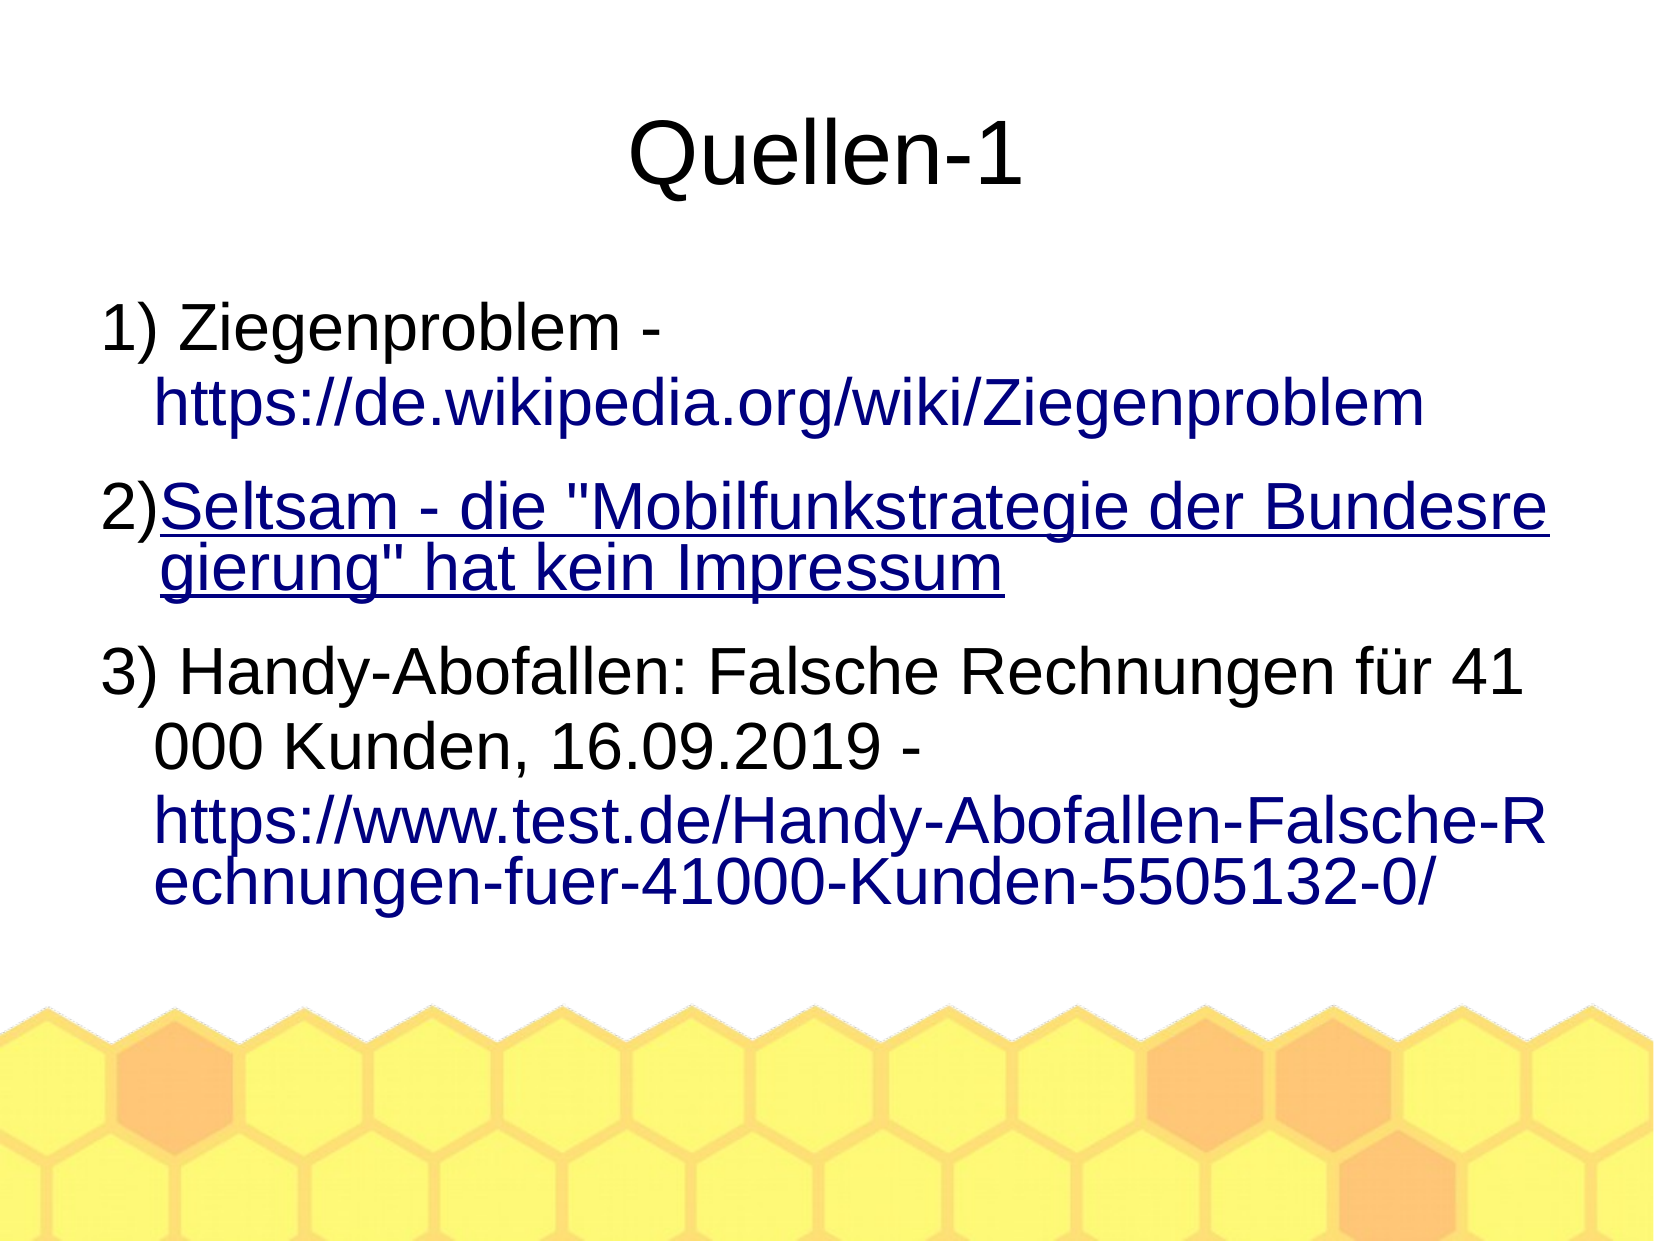

# Quellen-1
 Ziegenproblem - https://de.wikipedia.org/wiki/Ziegenproblem
Seltsam - die "Mobilfunkstrategie der Bundesregierung" hat kein Impressum
 Handy-Abofallen: Falsche Rechnungen für 41 000 Kunden, 16.09.2019 - https://www.test.de/Handy-Abofallen-Falsche-Rechnungen-fuer-41000-Kunden-5505132-0/